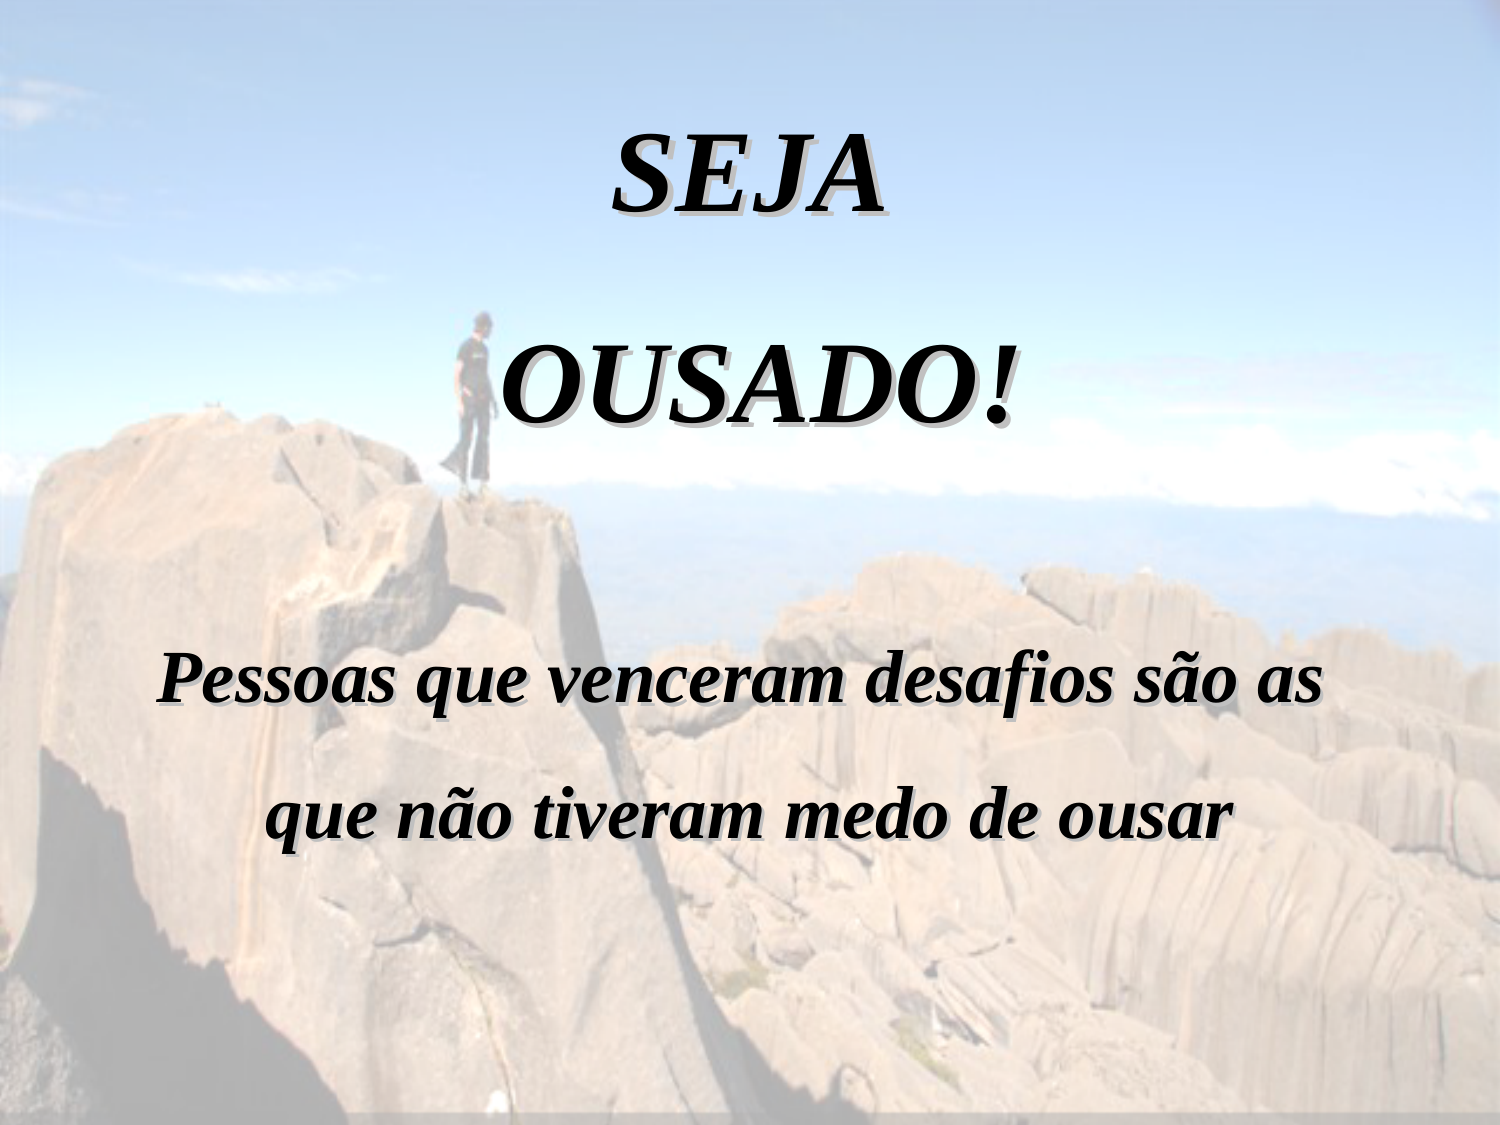

SEJA
OUSADO!
Pessoas que venceram desafios são as
que não tiveram medo de ousar